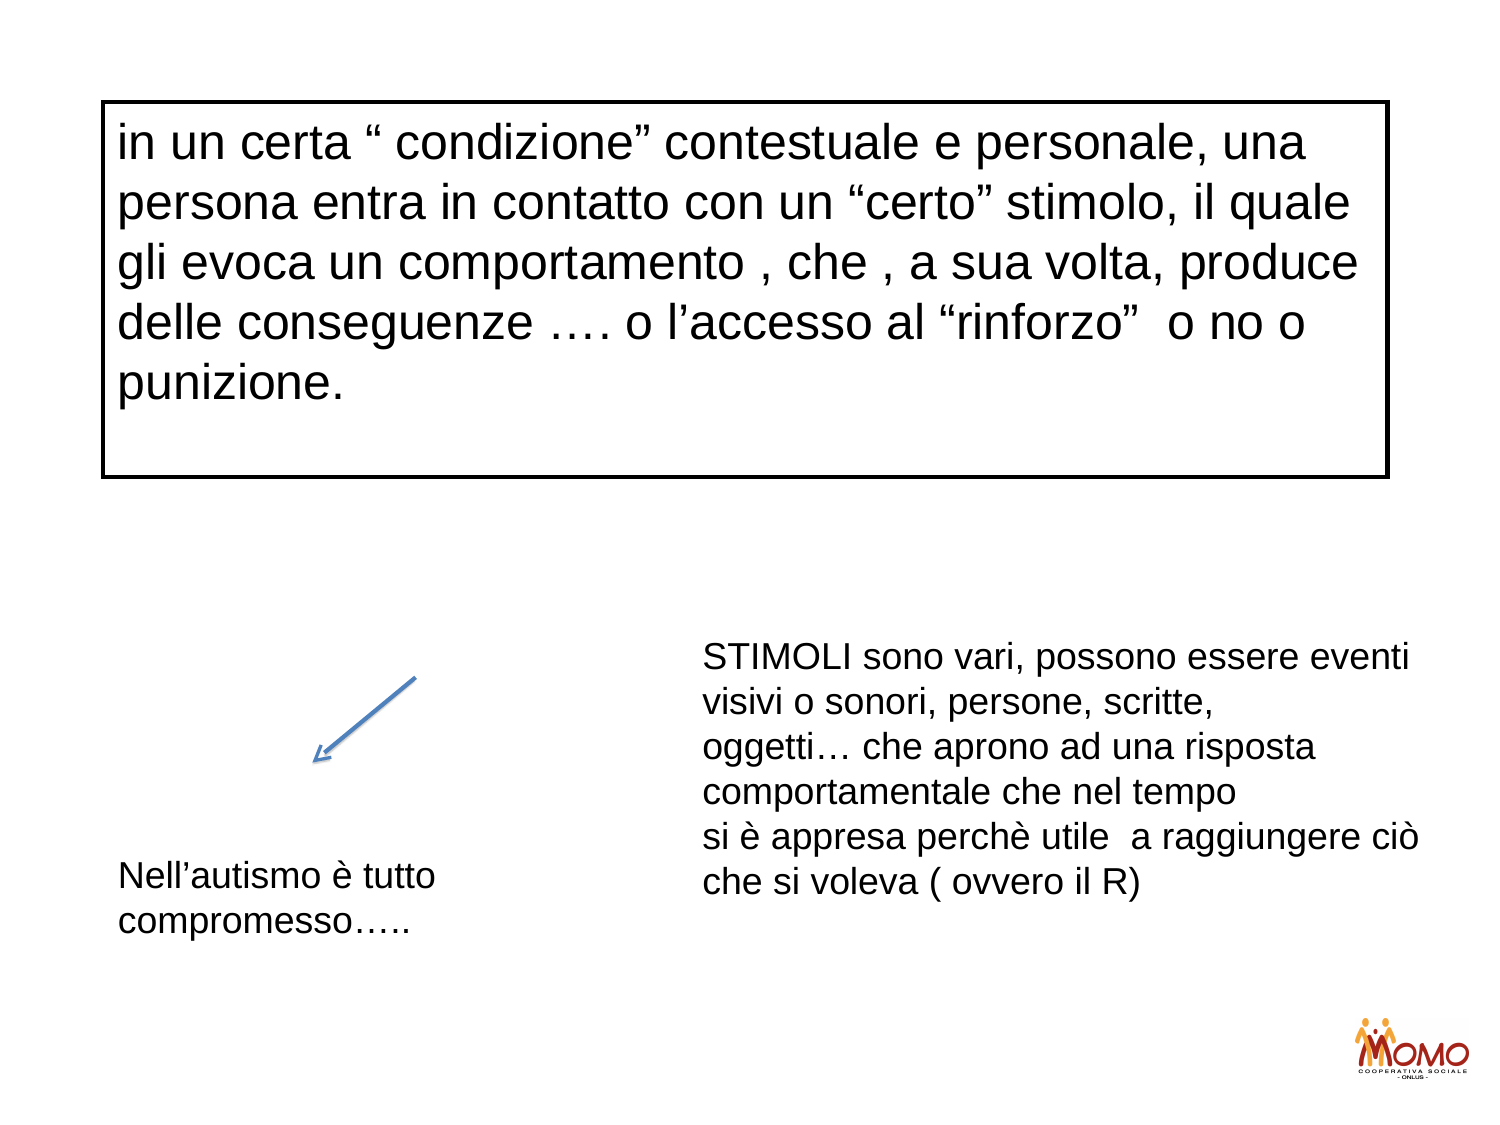

in un certa “ condizione” contestuale e personale, una persona entra in contatto con un “certo” stimolo, il quale gli evoca un comportamento , che , a sua volta, produce delle conseguenze …. o l’accesso al “rinforzo” o no o punizione.
STIMOLI sono vari, possono essere eventi visivi o sonori, persone, scritte,
oggetti… che aprono ad una risposta comportamentale che nel tempo
si è appresa perchè utile a raggiungere ciò che si voleva ( ovvero il R)
Nell’autismo è tutto
compromesso…..